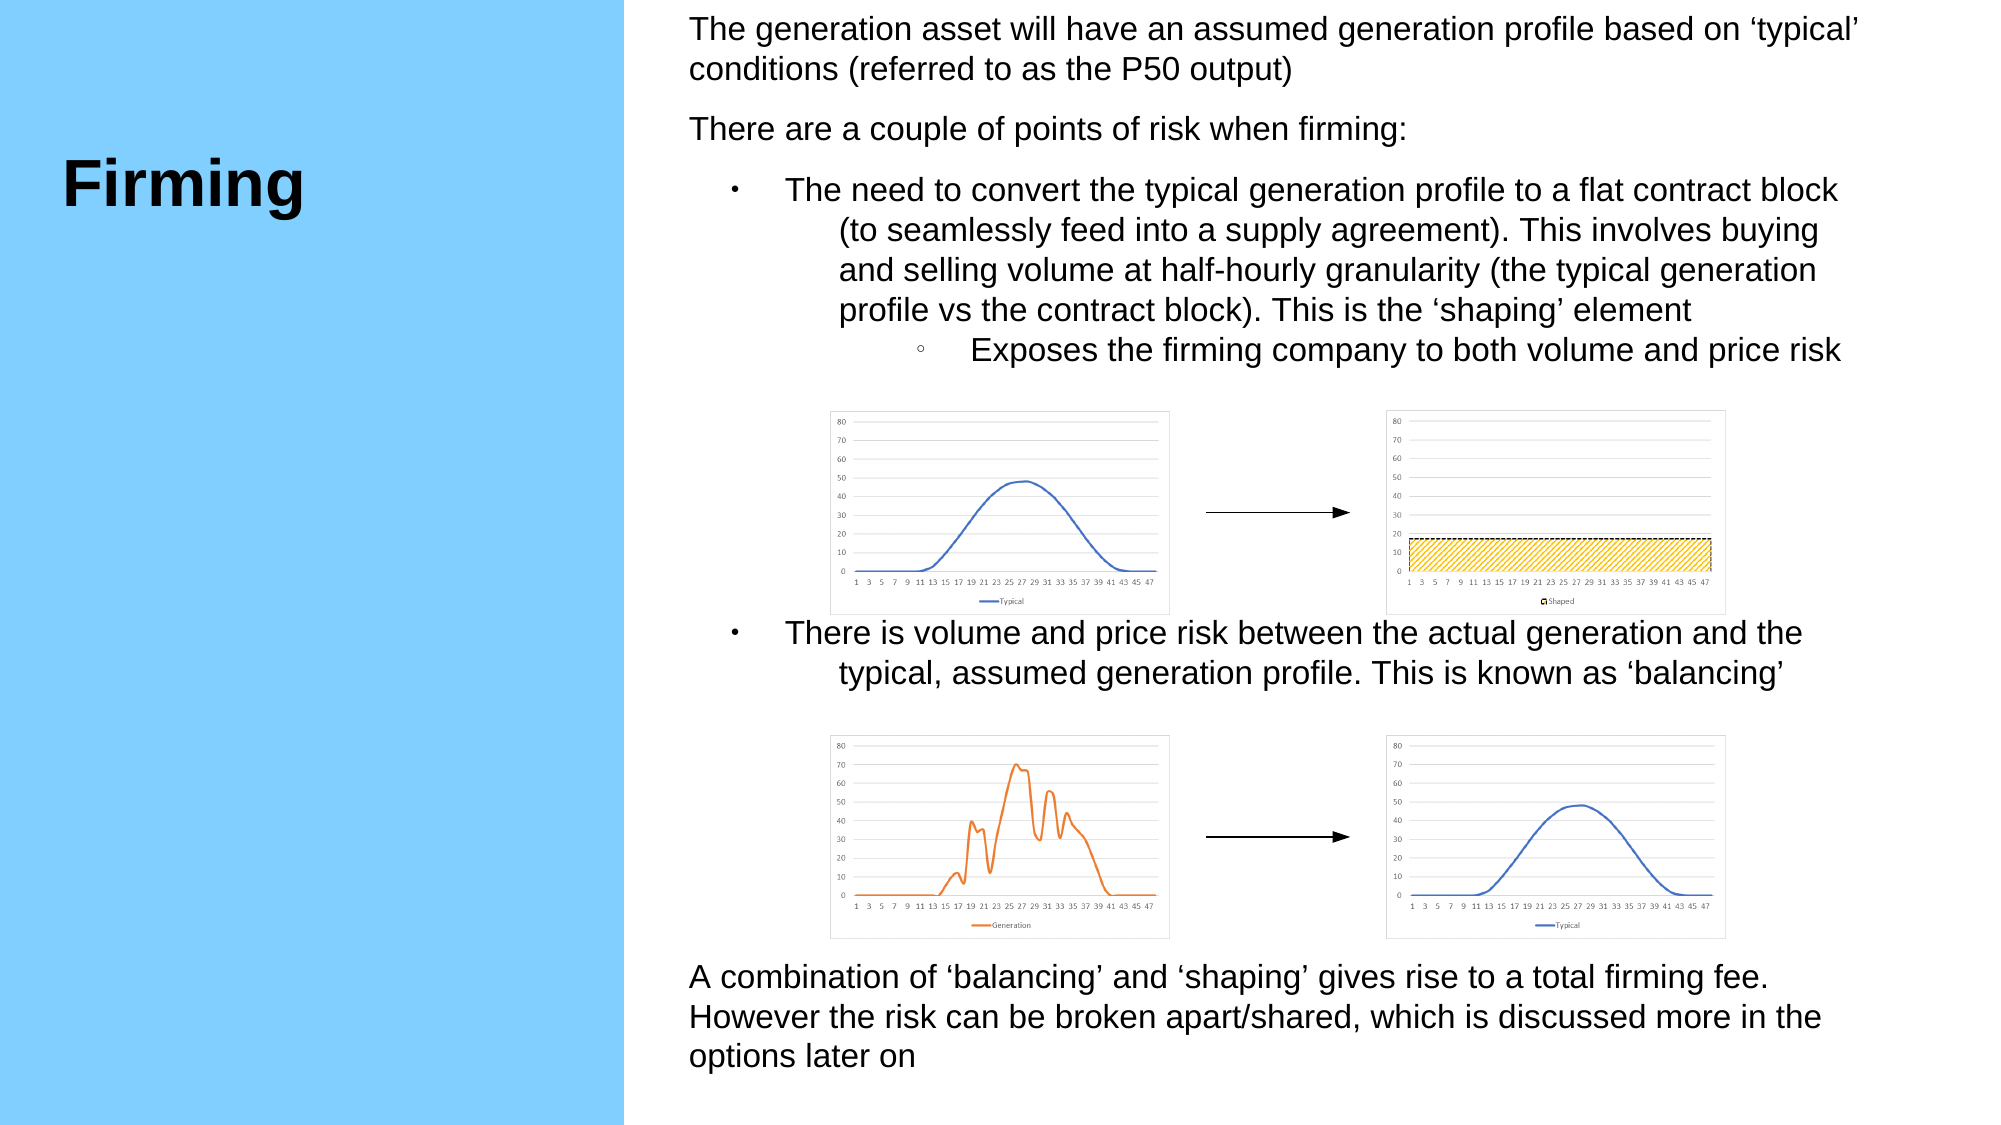

# The generation asset will have an assumed generation profile based on ‘typical’ conditions (referred to as the P50 output)
There are a couple of points of risk when firming:
The need to convert the typical generation profile to a flat contract block (to seamlessly feed into a supply agreement). This involves buying and selling volume at half-hourly granularity (the typical generation profile vs the contract block). This is the ‘shaping’ element
Exposes the firming company to both volume and price risk
There is volume and price risk between the actual generation and the typical, assumed generation profile. This is known as ‘balancing’
A combination of ‘balancing’ and ‘shaping’ gives rise to a total firming fee. However the risk can be broken apart/shared, which is discussed more in the options later on
Firming